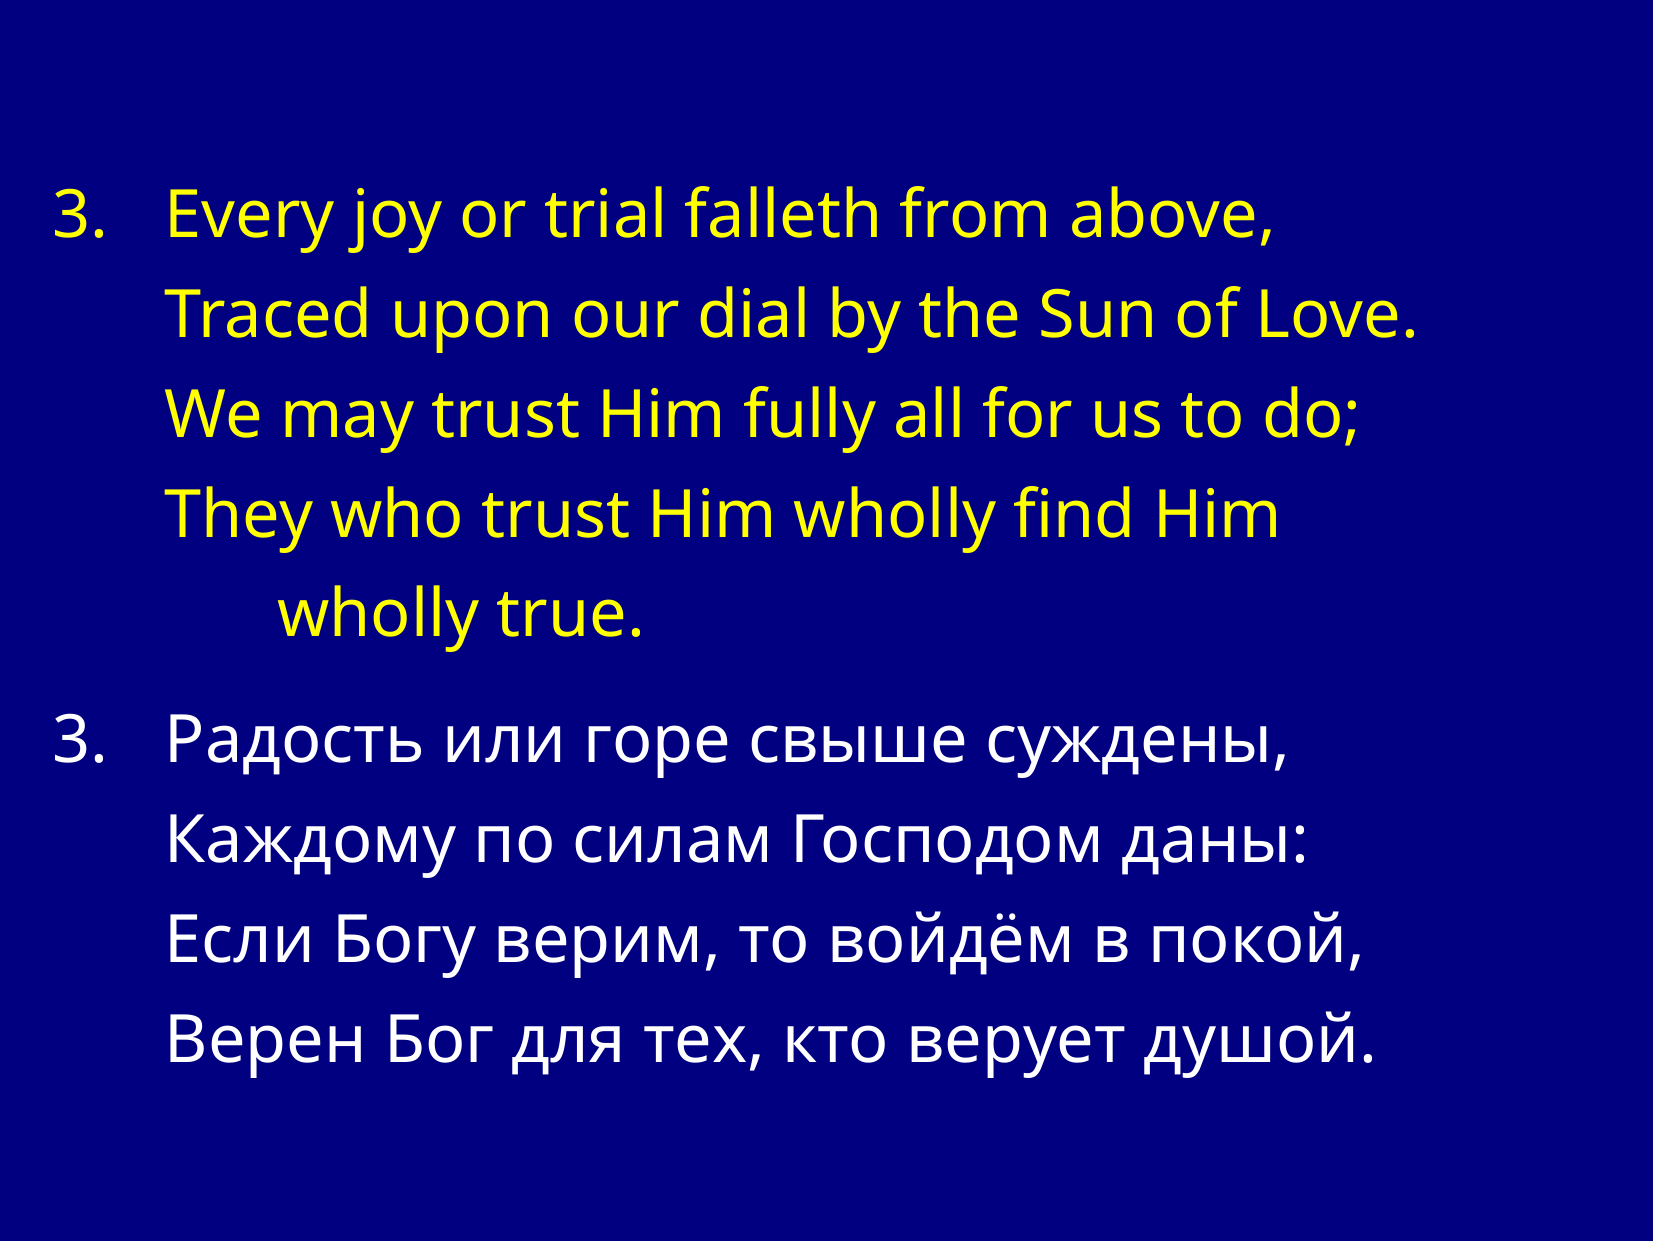

3.	Every joy or trial falleth from above,
	Traced upon our dial by the Sun of Love.
	We may trust Him fully all for us to do;
	They who trust Him wholly find Him
		wholly true.
3.	Радость или горе свыше суждены,
	Каждому по силам Господом даны:
	Если Богу верим, то войдём в покой,
	Верен Бог для тех, кто верует душой.